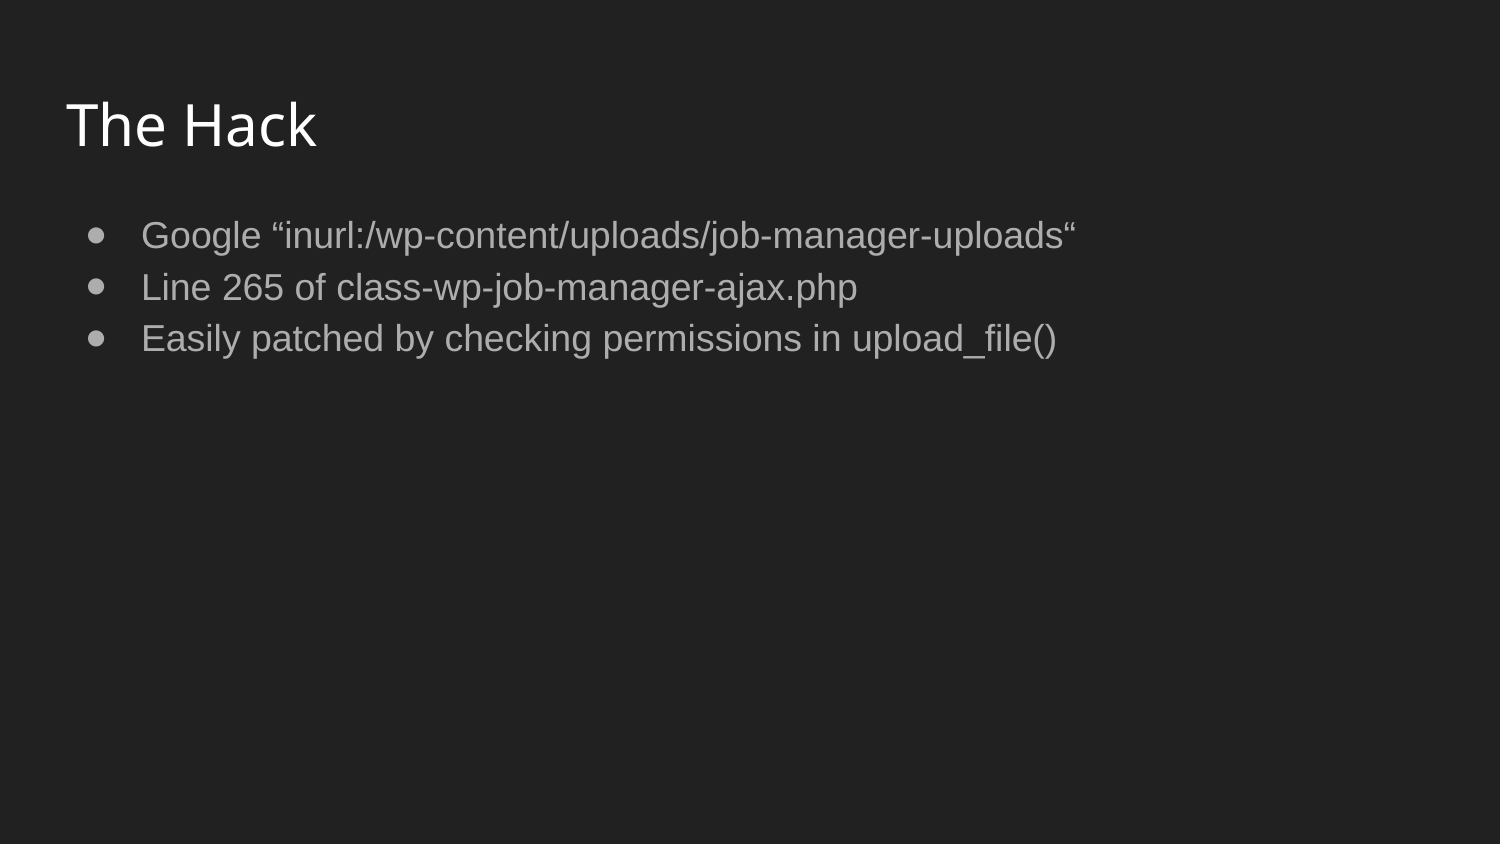

# The Hack
Google “inurl:/wp-content/uploads/job-manager-uploads“
Line 265 of class-wp-job-manager-ajax.php
Easily patched by checking permissions in upload_file()